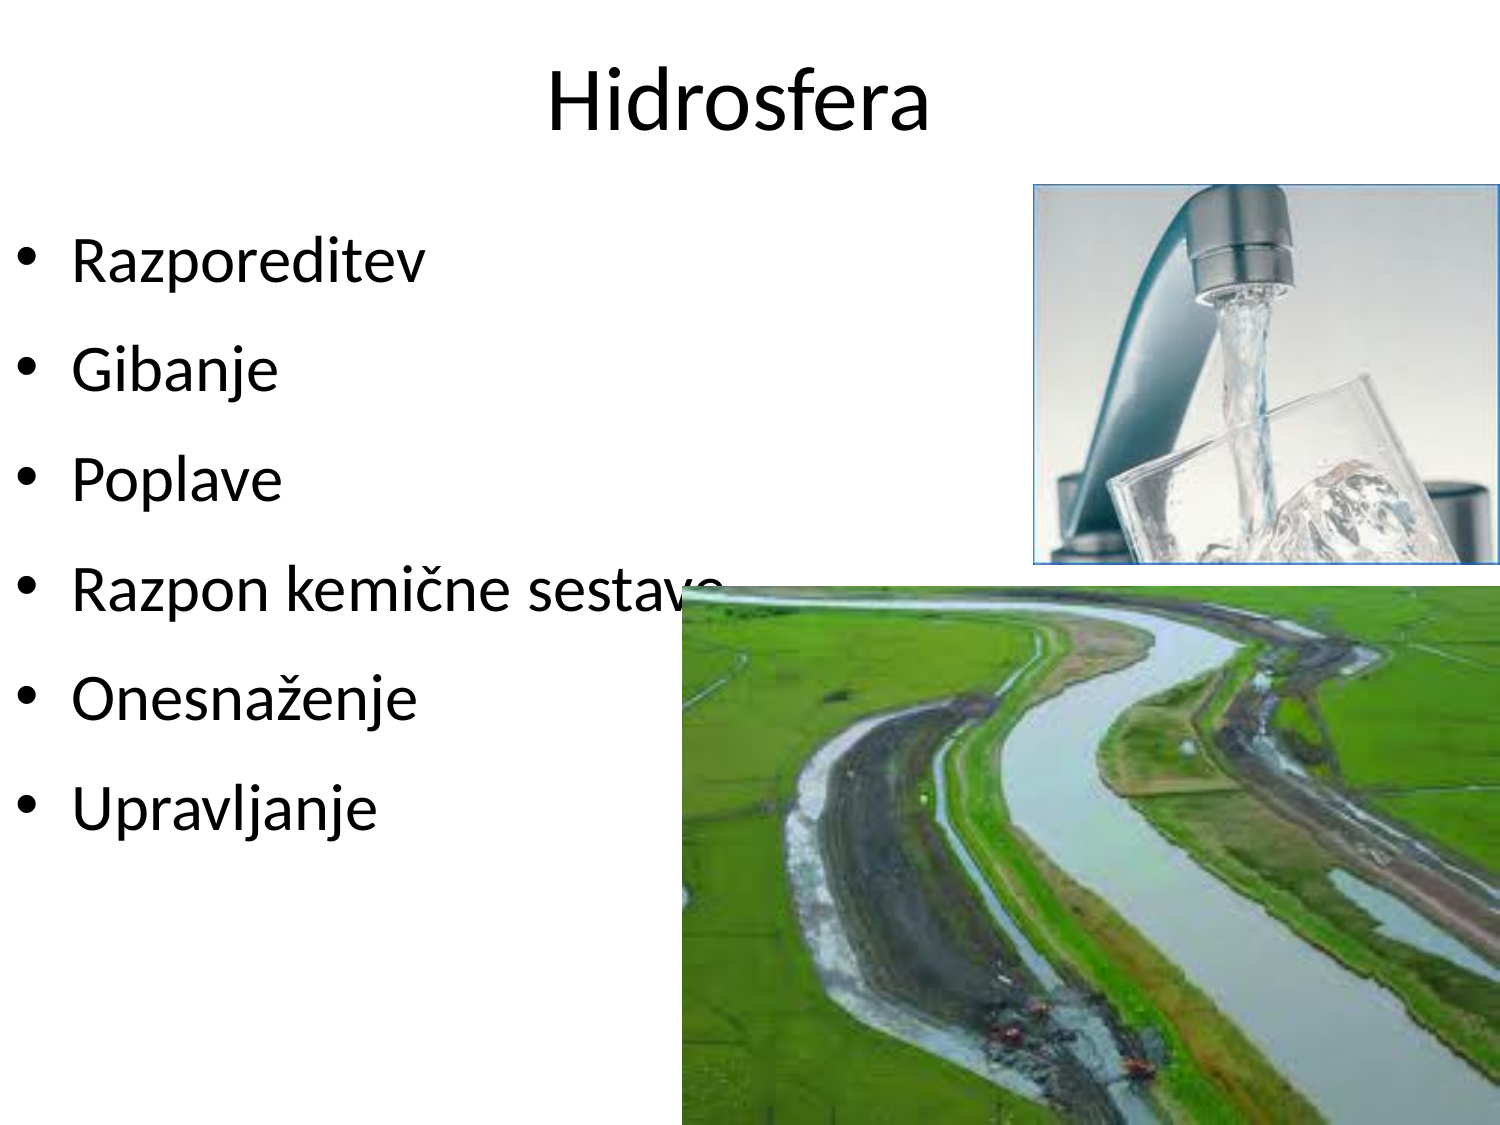

# Hidrosfera
Razporeditev
Gibanje
Poplave
Razpon kemične sestave
Onesnaženje
Upravljanje